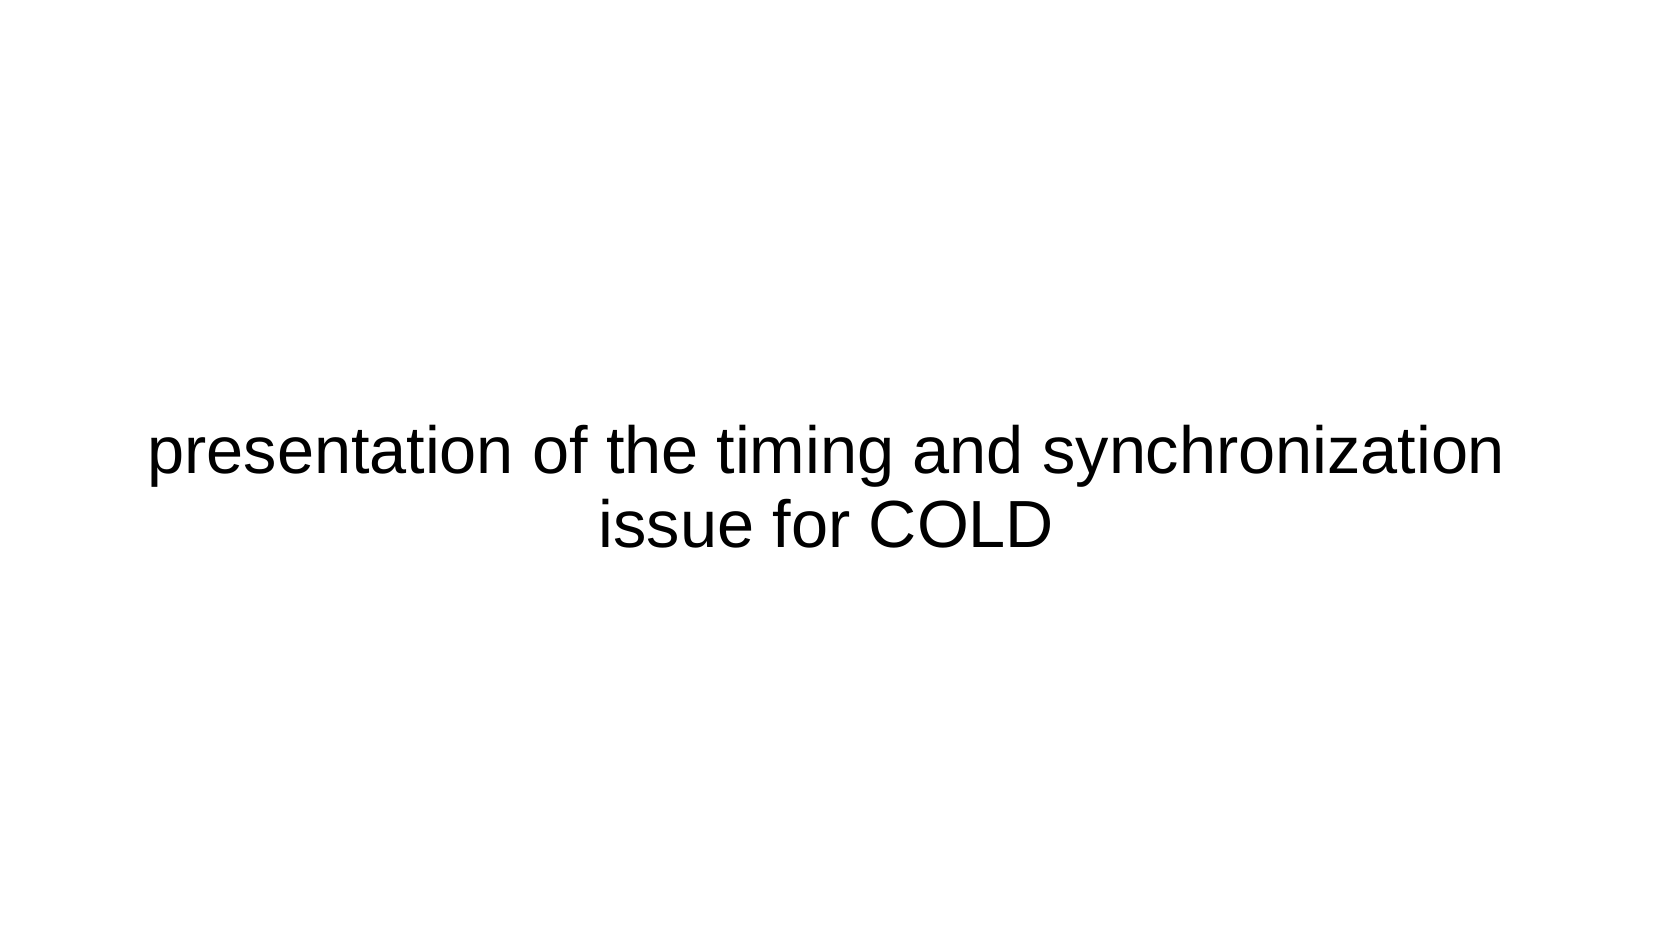

#
presentation of the timing and synchronization issue for COLD